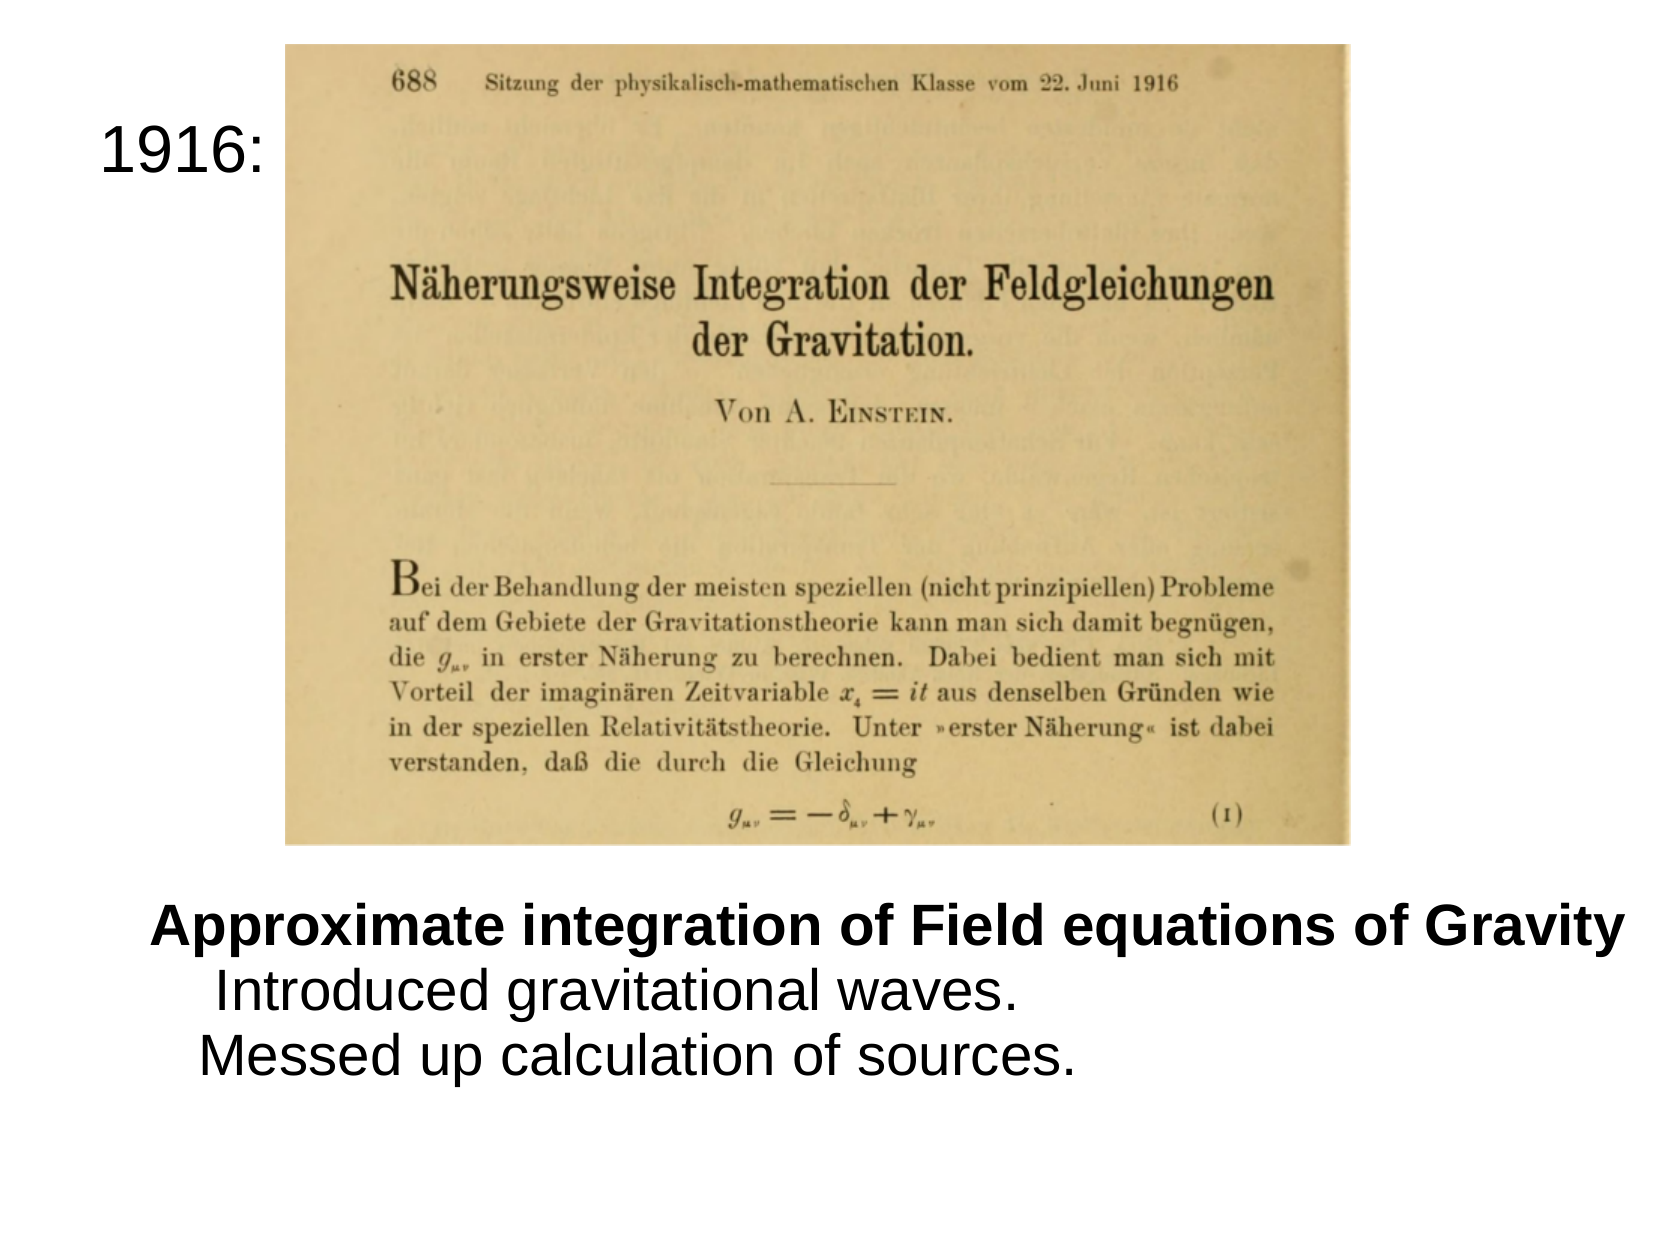

1916:
Approximate integration of Field equations of Gravity
 Introduced gravitational waves.
 Messed up calculation of sources.